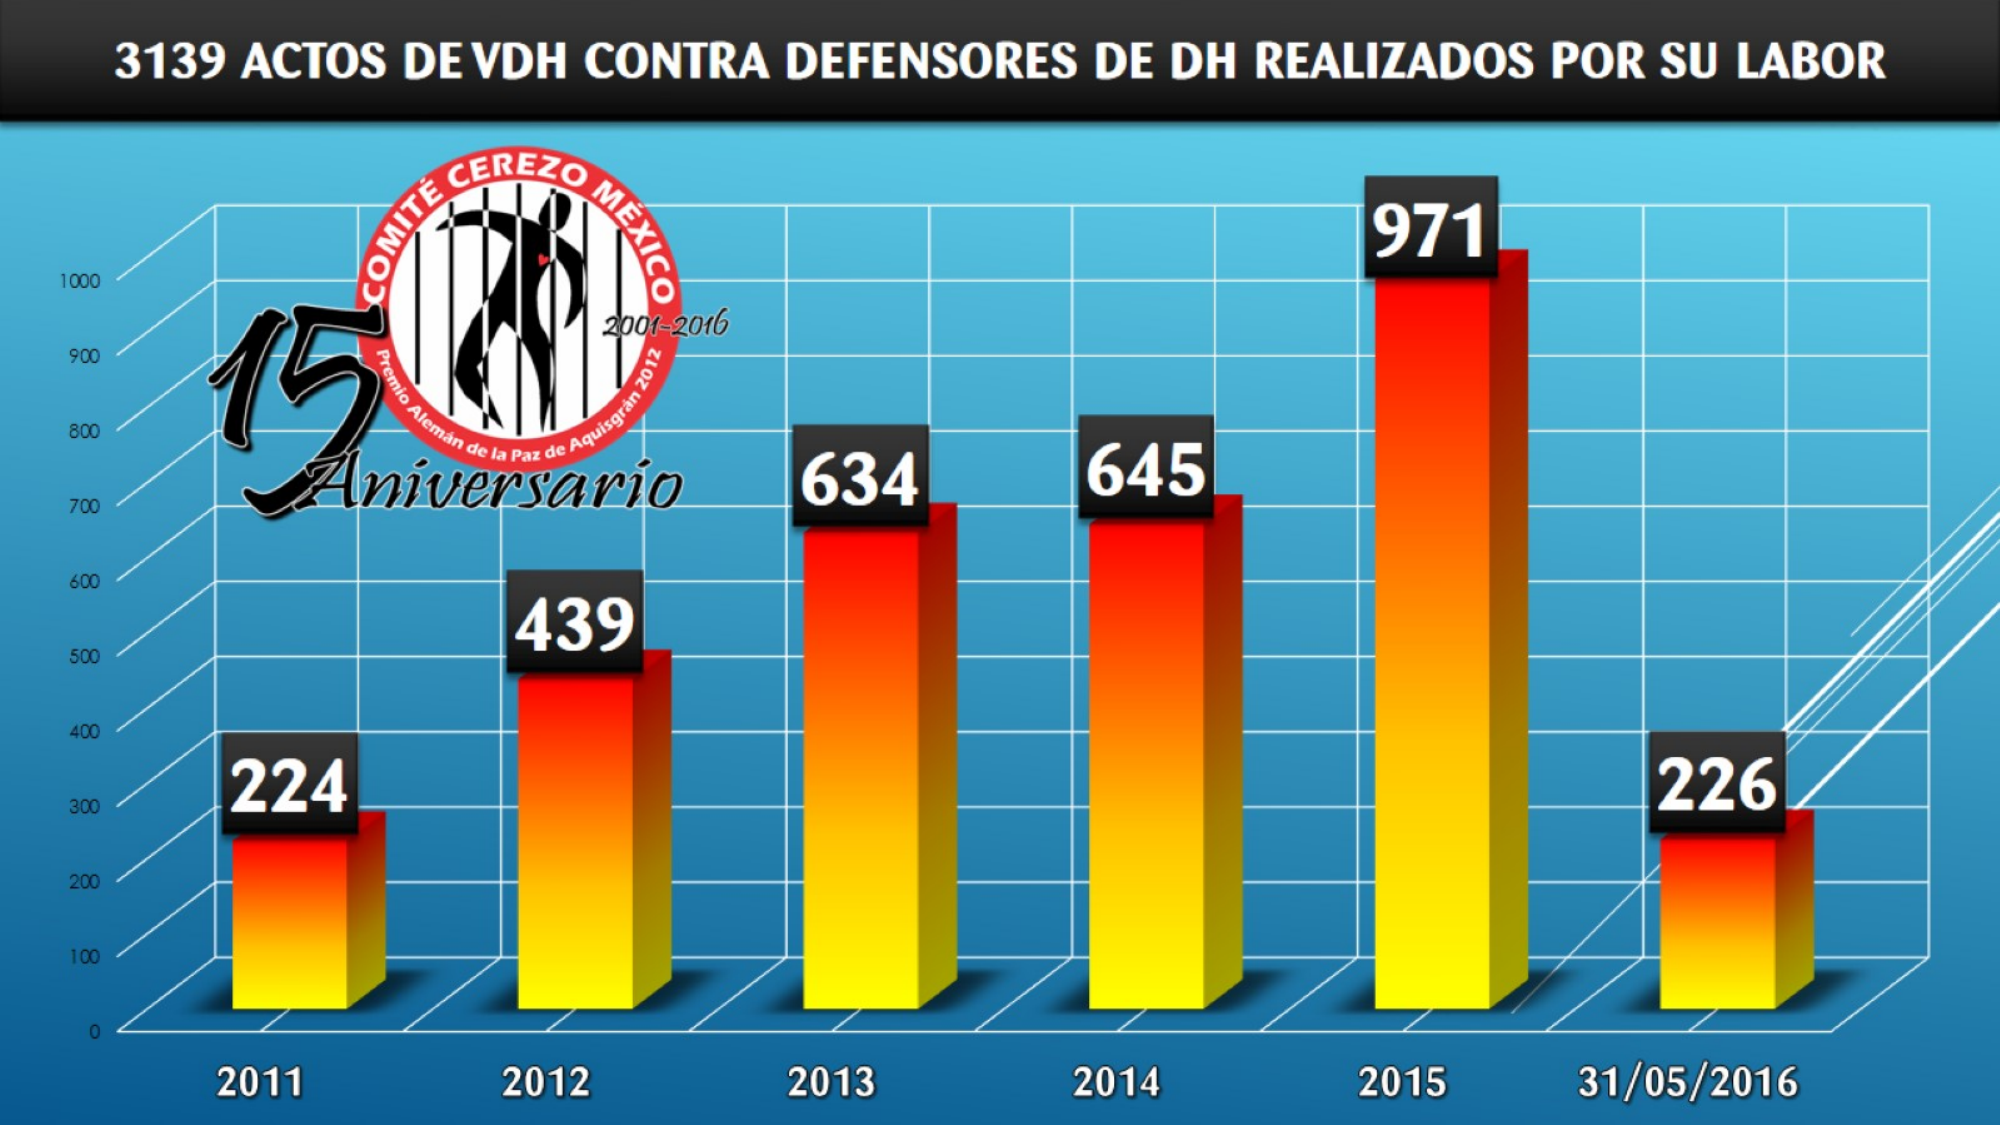

# 3139 actos de VDH contra defensores de DH realizados por su labor